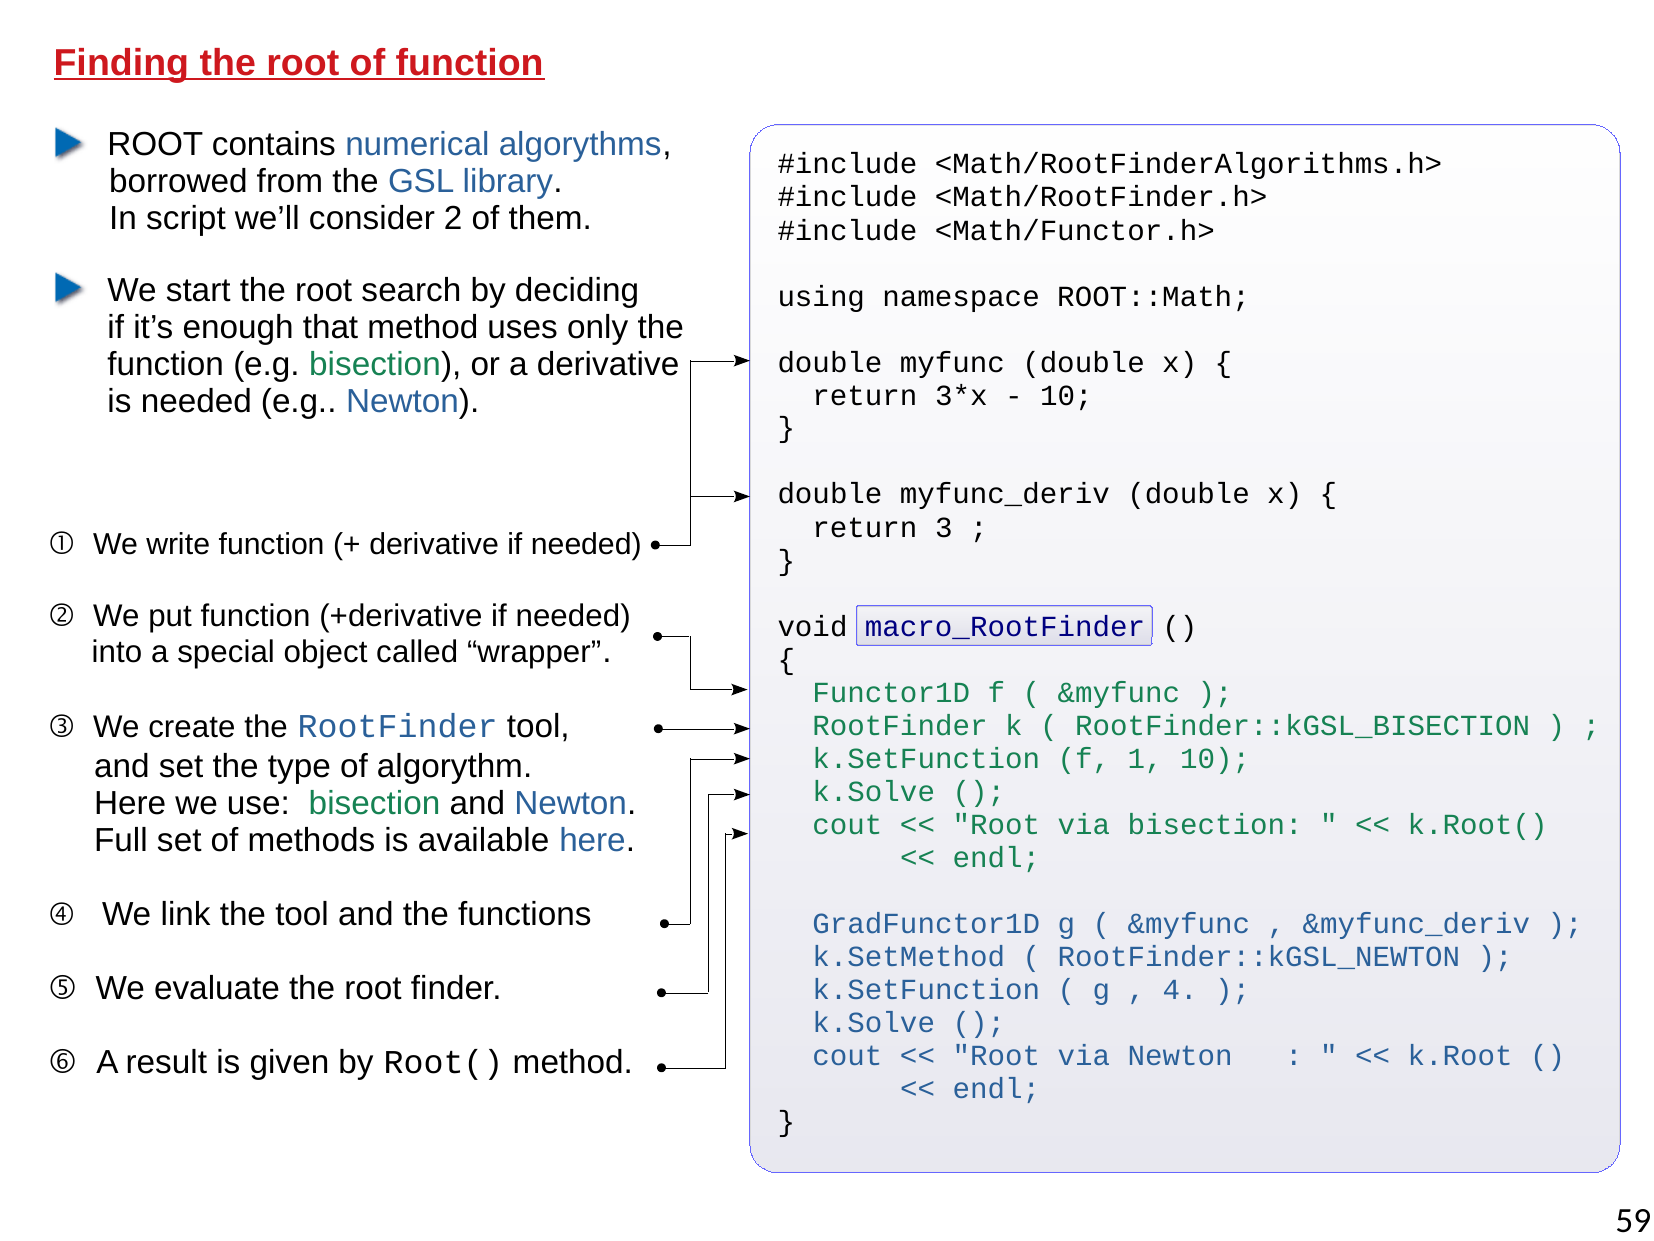

Finding the root of function
 ROOT contains numerical algorythms,
 borrowed from the GSL library.
 In script we’ll consider 2 of them.
 We start the root search by deciding
 if it’s enough that method uses only the
 function (e.g. bisection), or a derivative
 is needed (e.g.. Newton).
#include <Math/RootFinderAlgorithms.h>
#include <Math/RootFinder.h>
#include <Math/Functor.h>
using namespace ROOT::Math;
double myfunc (double x) {
 return 3*x - 10;
}
double myfunc_deriv (double x) {
 return 3 ;
}
void macro_RootFinder ()
{
 Functor1D f ( &myfunc );
 RootFinder k ( RootFinder::kGSL_BISECTION ) ;
 k.SetFunction (f, 1, 10);
 k.Solve ();
 cout << "Root via bisection: " << k.Root()
 << endl;
 GradFunctor1D g ( &myfunc , &myfunc_deriv );
 k.SetMethod ( RootFinder::kGSL_NEWTON );
 k.SetFunction ( g , 4. );
 k.Solve ();
 cout << "Root via Newton : " << k.Root ()
 << endl;
}
 We write function (+ derivative if needed)
 We put function (+derivative if needed)
 into a special object called “wrapper”.
 We create the RootFinder tool,
 and set the type of algorythm.
 Here we use: bisection and Newton.
 Full set of methods is available here.
 We link the tool and the functions
⑤ We evaluate the root finder.
⑥ A result is given by Root() method.